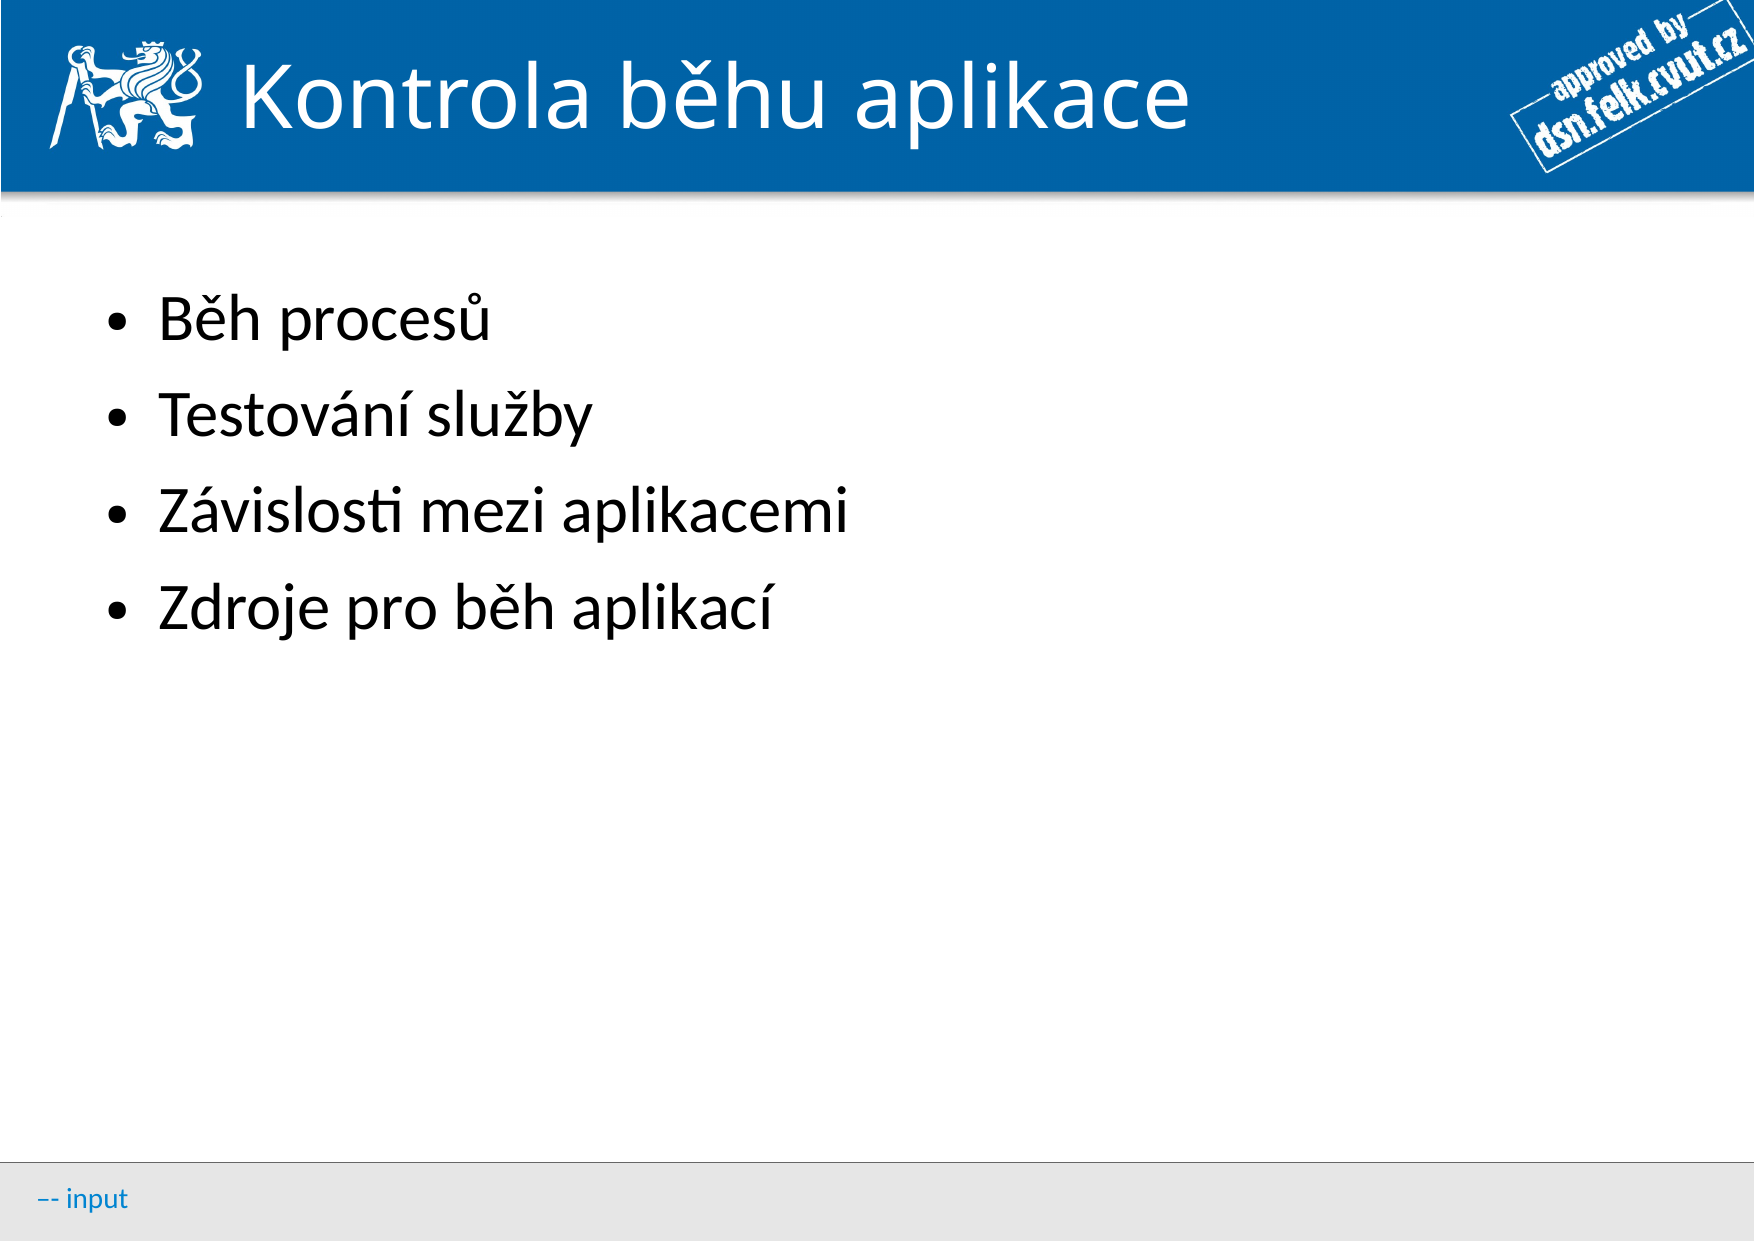

# Kontrola běhu aplikace
Běh procesů
Testování služby
Závislosti mezi aplikacemi
Zdroje pro běh aplikací